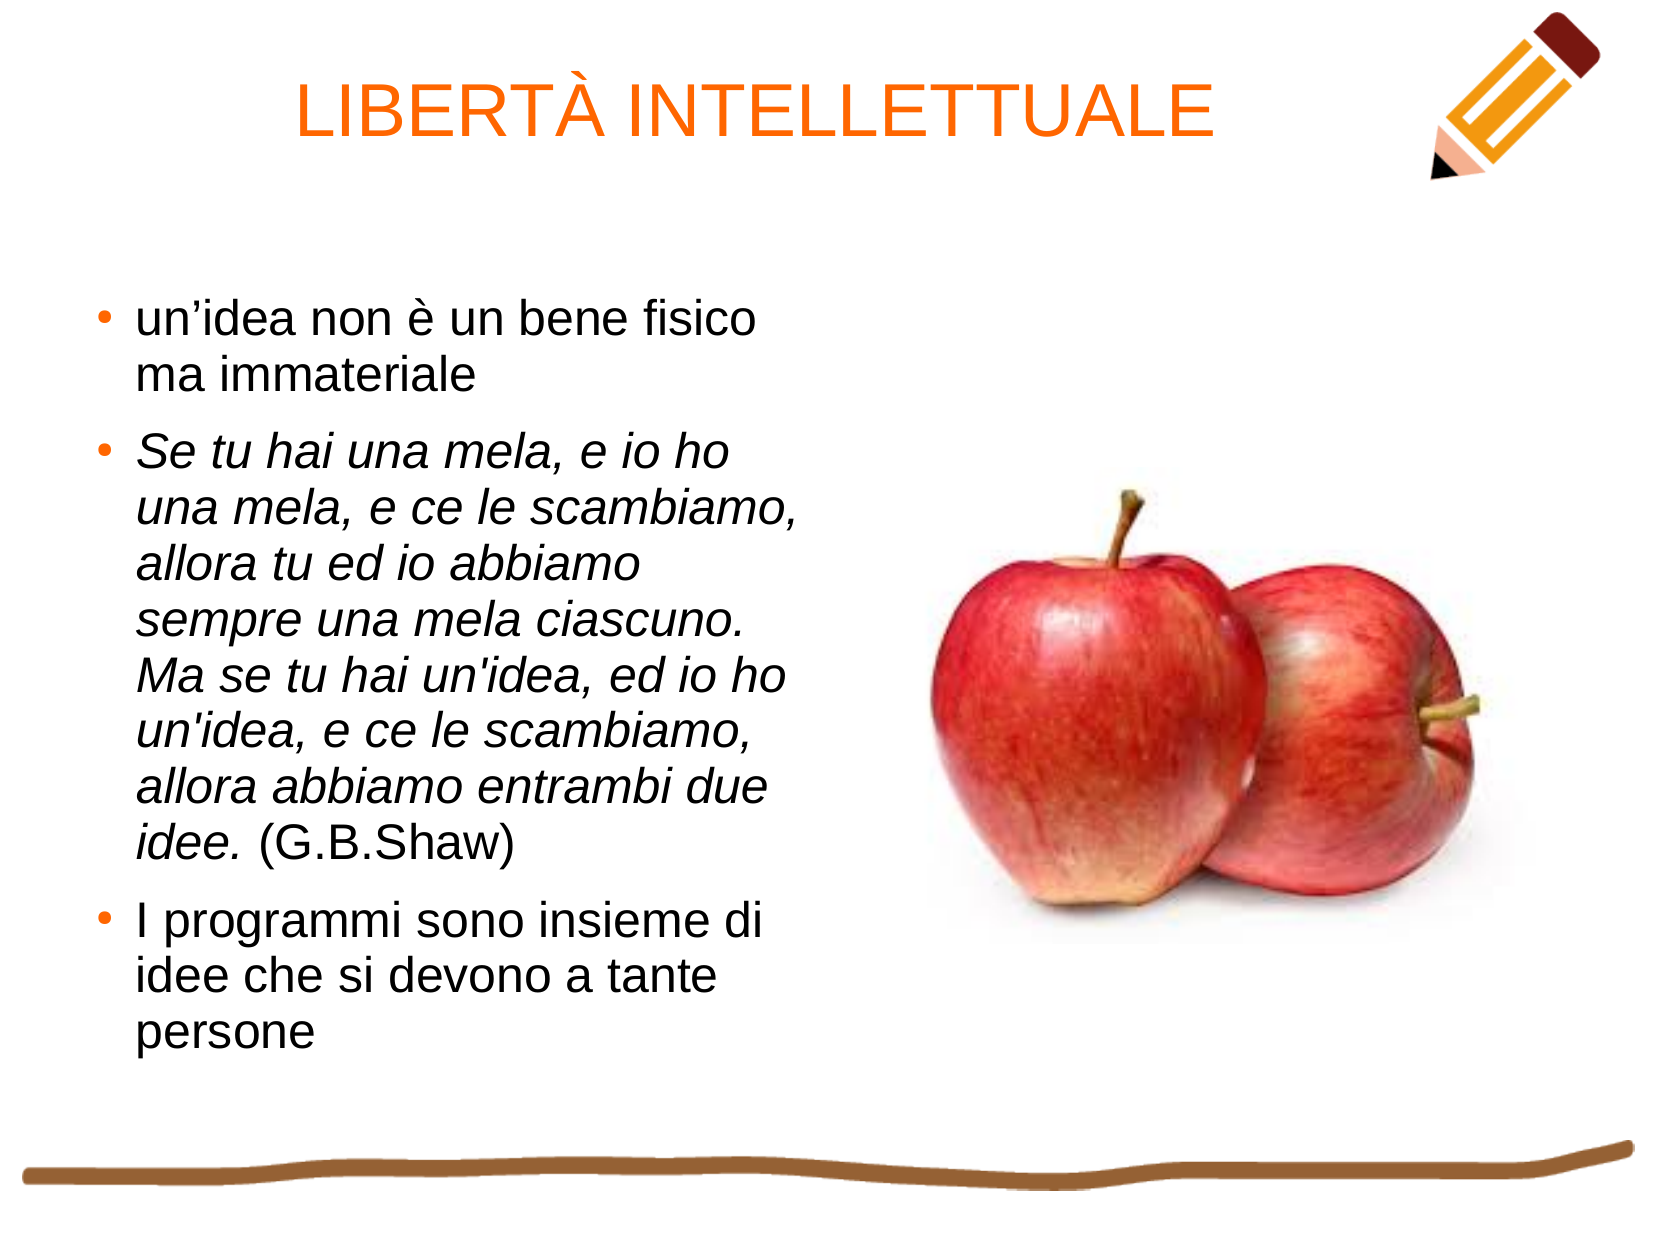

# LIBERTÀ INTELLETTUALE
un’idea non è un bene fisico ma immateriale
Se tu hai una mela, e io ho una mela, e ce le scambiamo, allora tu ed io abbiamo sempre una mela ciascuno. Ma se tu hai un'idea, ed io ho un'idea, e ce le scambiamo, allora abbiamo entrambi due idee. (G.B.Shaw)
I programmi sono insieme di idee che si devono a tante persone